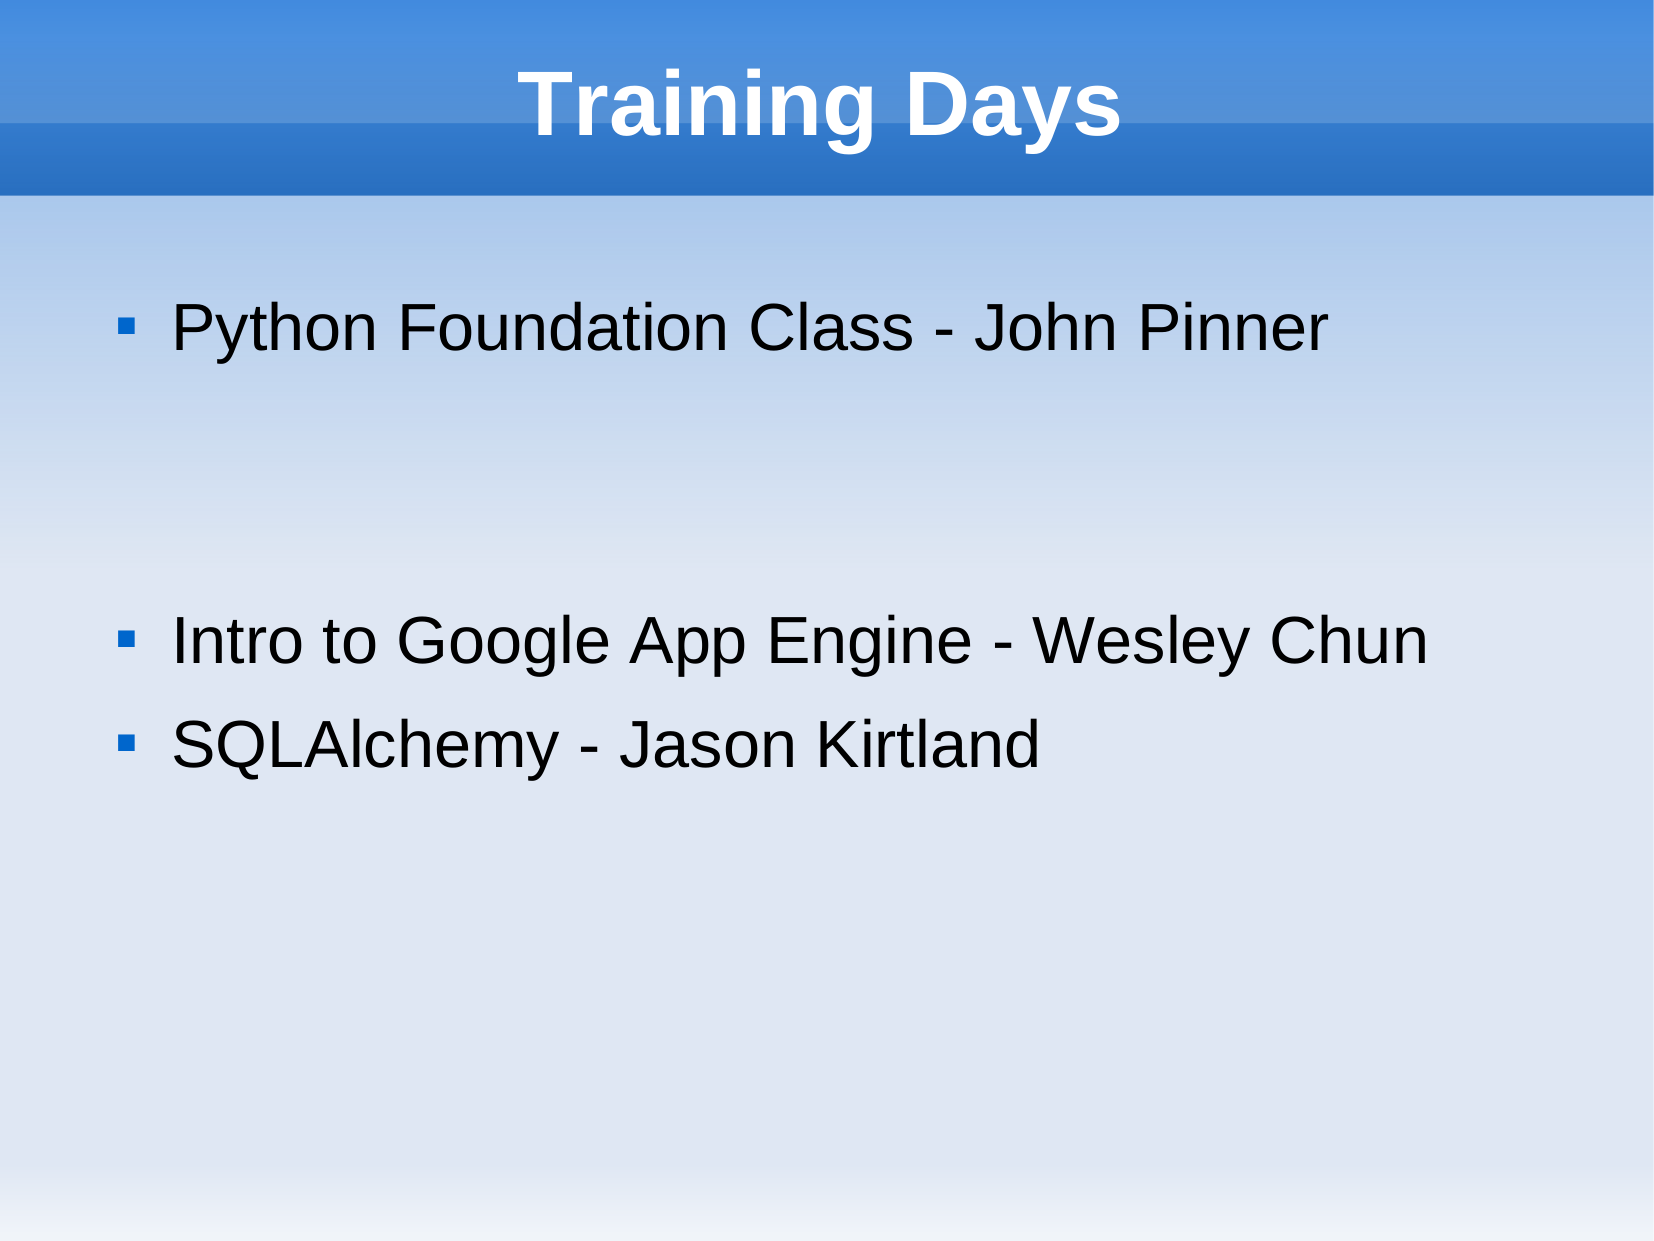

# Training Days
Python Foundation Class - John Pinner
Intro to Google App Engine - Wesley Chun
SQLAlchemy - Jason Kirtland